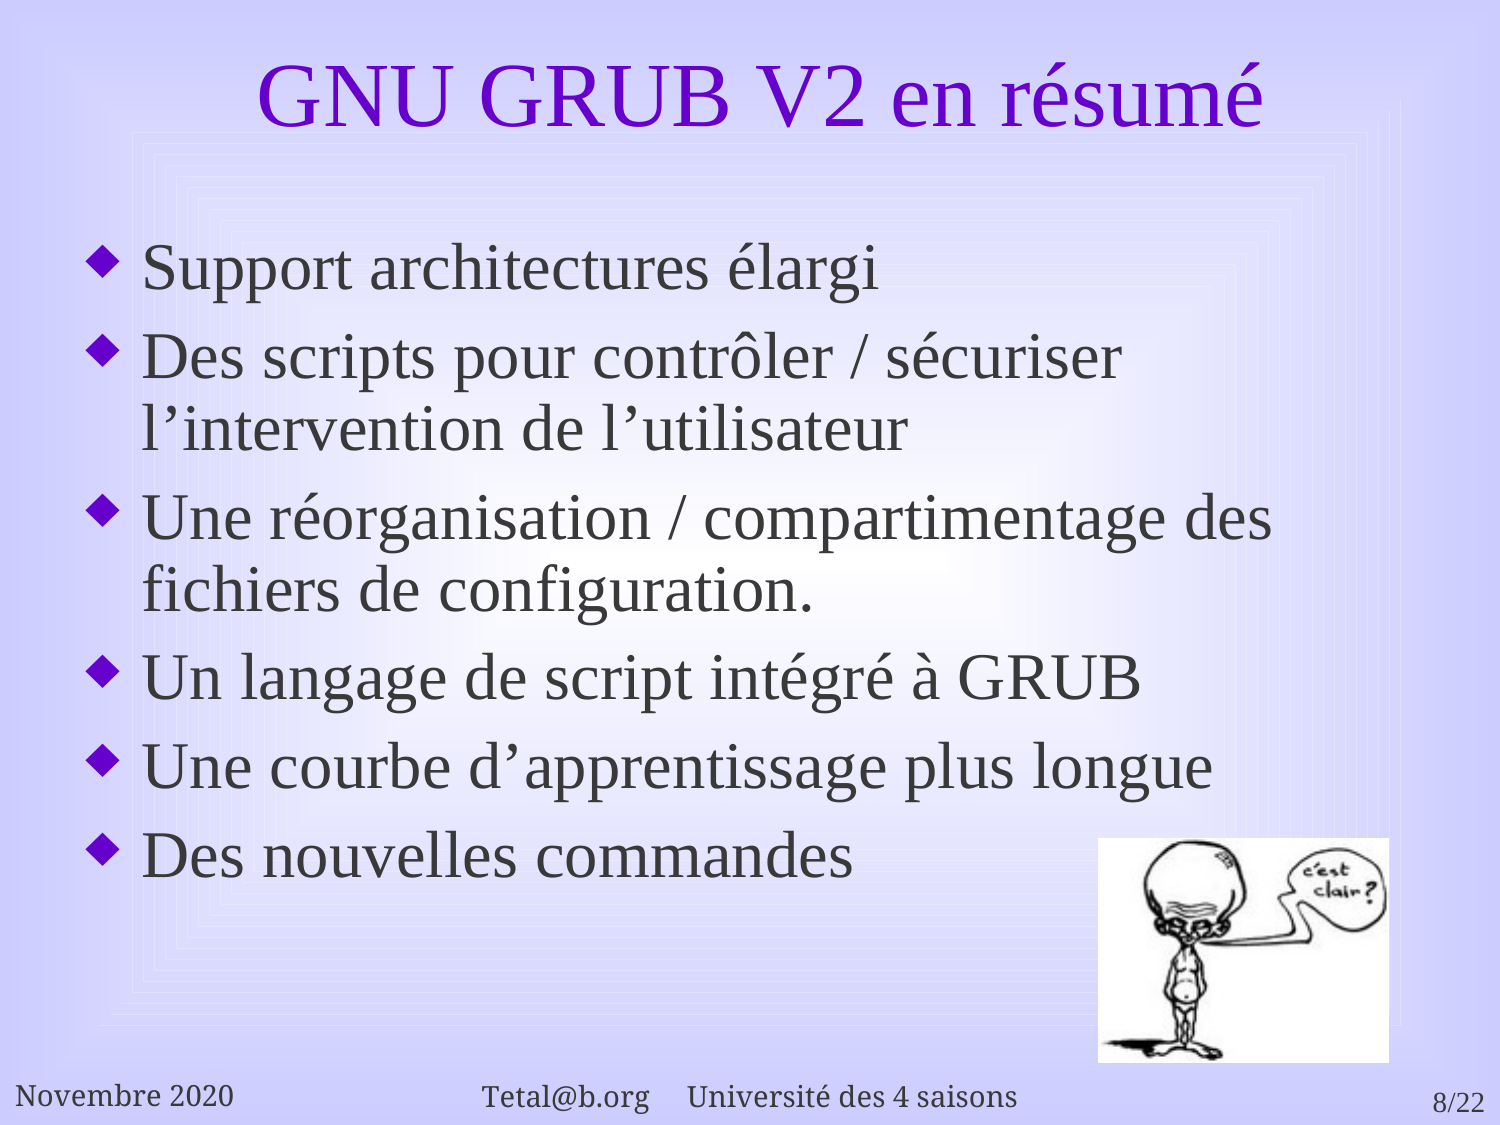

# GNU GRUB V2 en résumé
Support architectures élargi
Des scripts pour contrôler / sécuriser l’intervention de l’utilisateur
Une réorganisation / compartimentage des fichiers de configuration.
Un langage de script intégré à GRUB
Une courbe d’apprentissage plus longue
Des nouvelles commandes
Novembre 2020
Tetal@b.org Université des 4 saisons
8